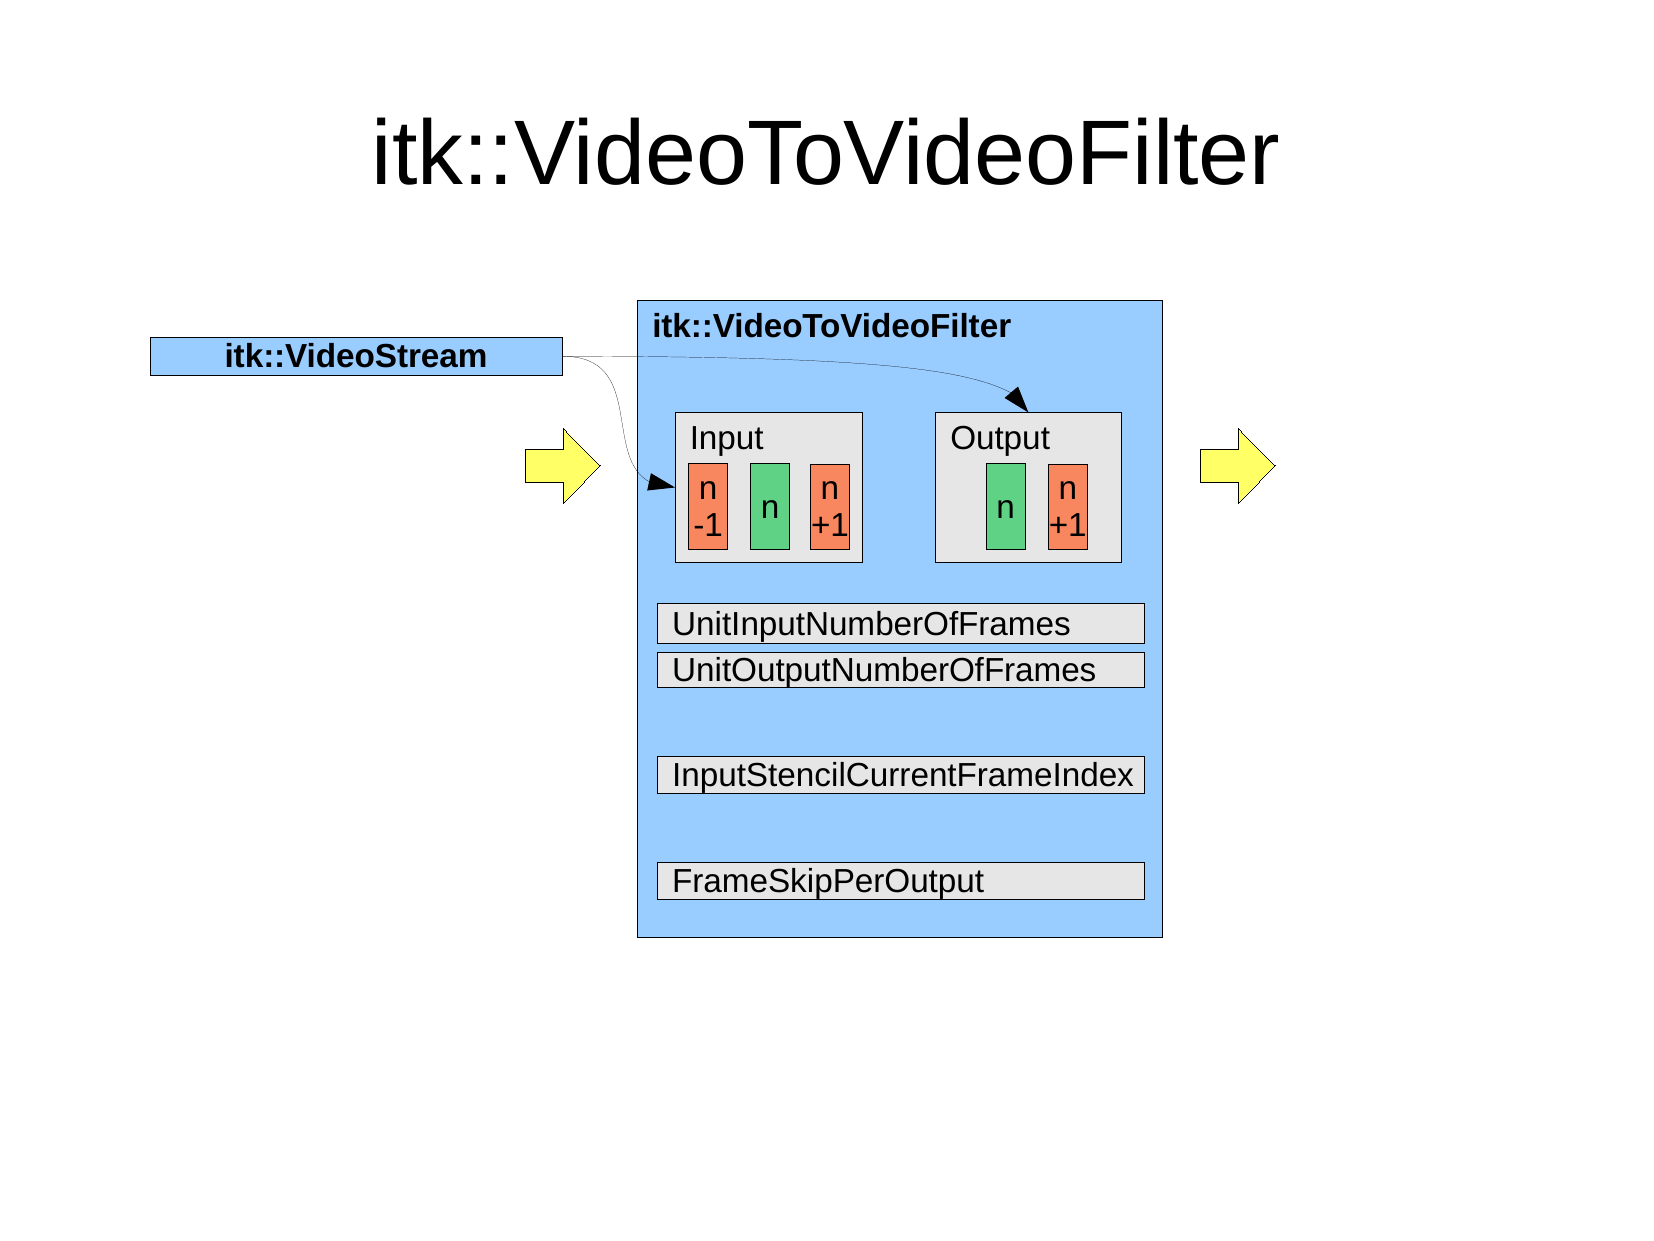

# itk::VideoToVideoFilter
itk::VideoToVideoFilter
itk::TemporalDataObject
itk::TemporalDataObject
itk::TemporalDataObject
itk::VideoStream
Input
Output
n
-1
n
n
n
+1
n
+1
UnitInputNumberOfFrames
UnitOutputNumberOfFrames
InputStencilCurrentFrameIndex
FrameSkipPerOutput